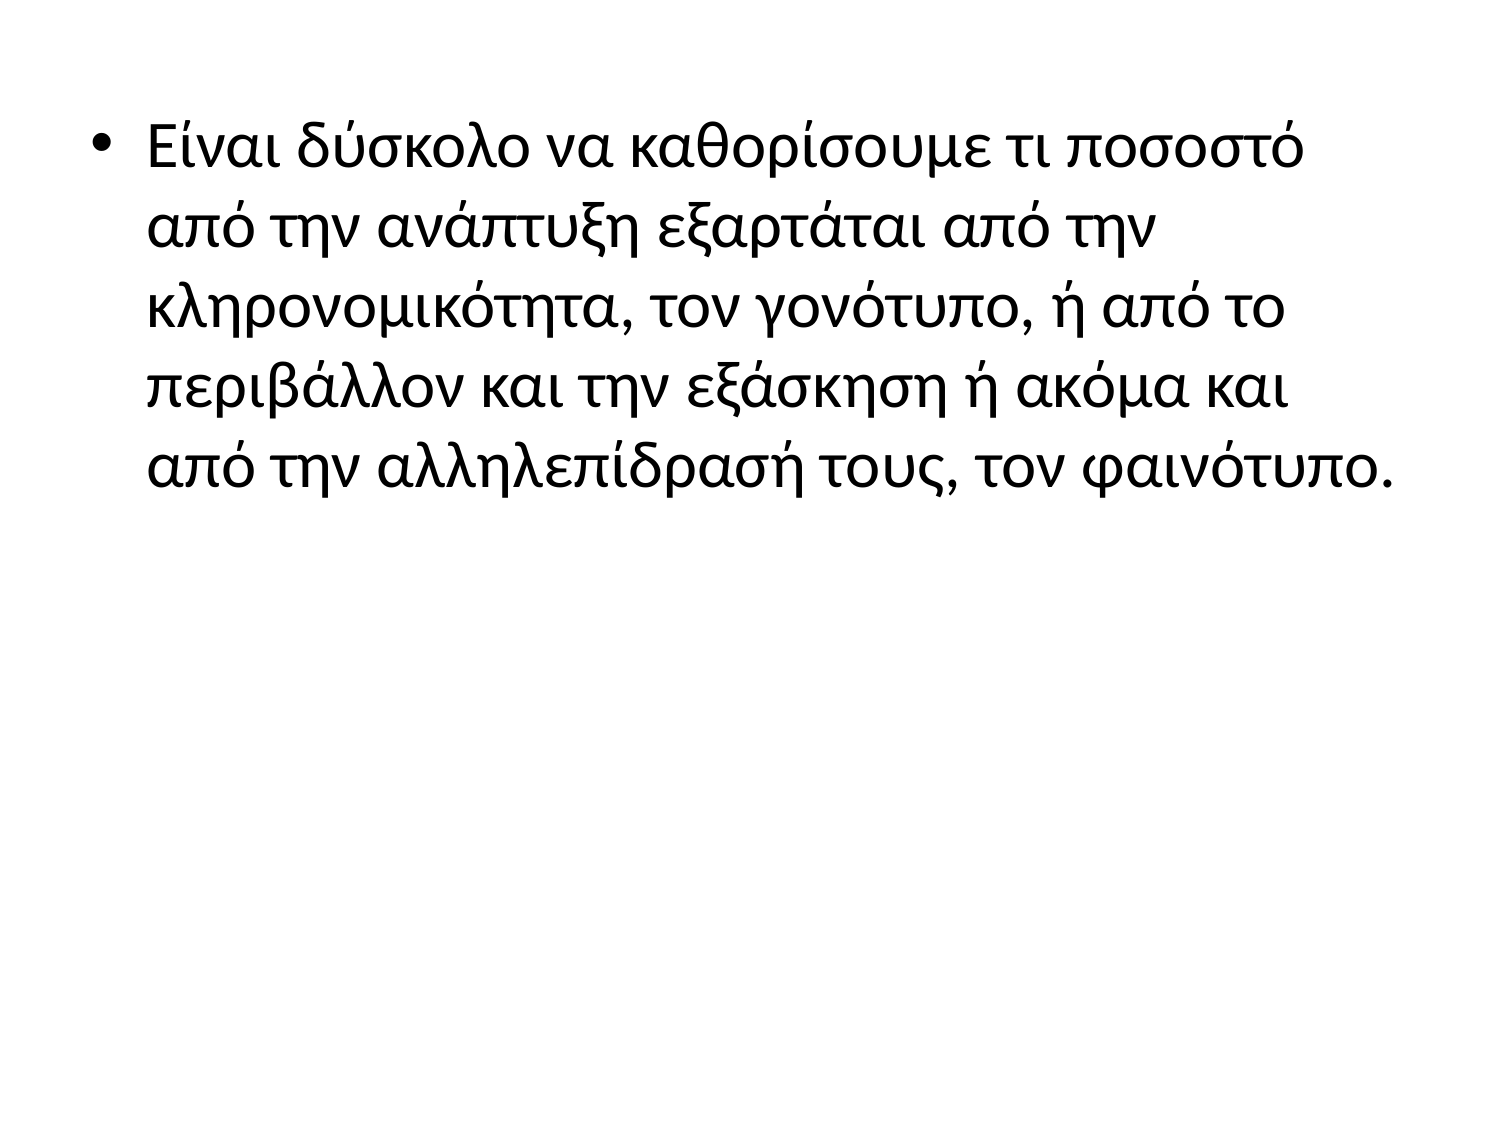

# Είναι δύσκολο να καθορίσουμε τι ποσοστό από την ανάπτυξη εξαρτάται από την κληρονομικότητα, τον γονότυπο, ή από το περιβάλλον και την εξάσκηση ή ακόμα και από την αλληλεπίδρασή τους, τον φαινότυπο.